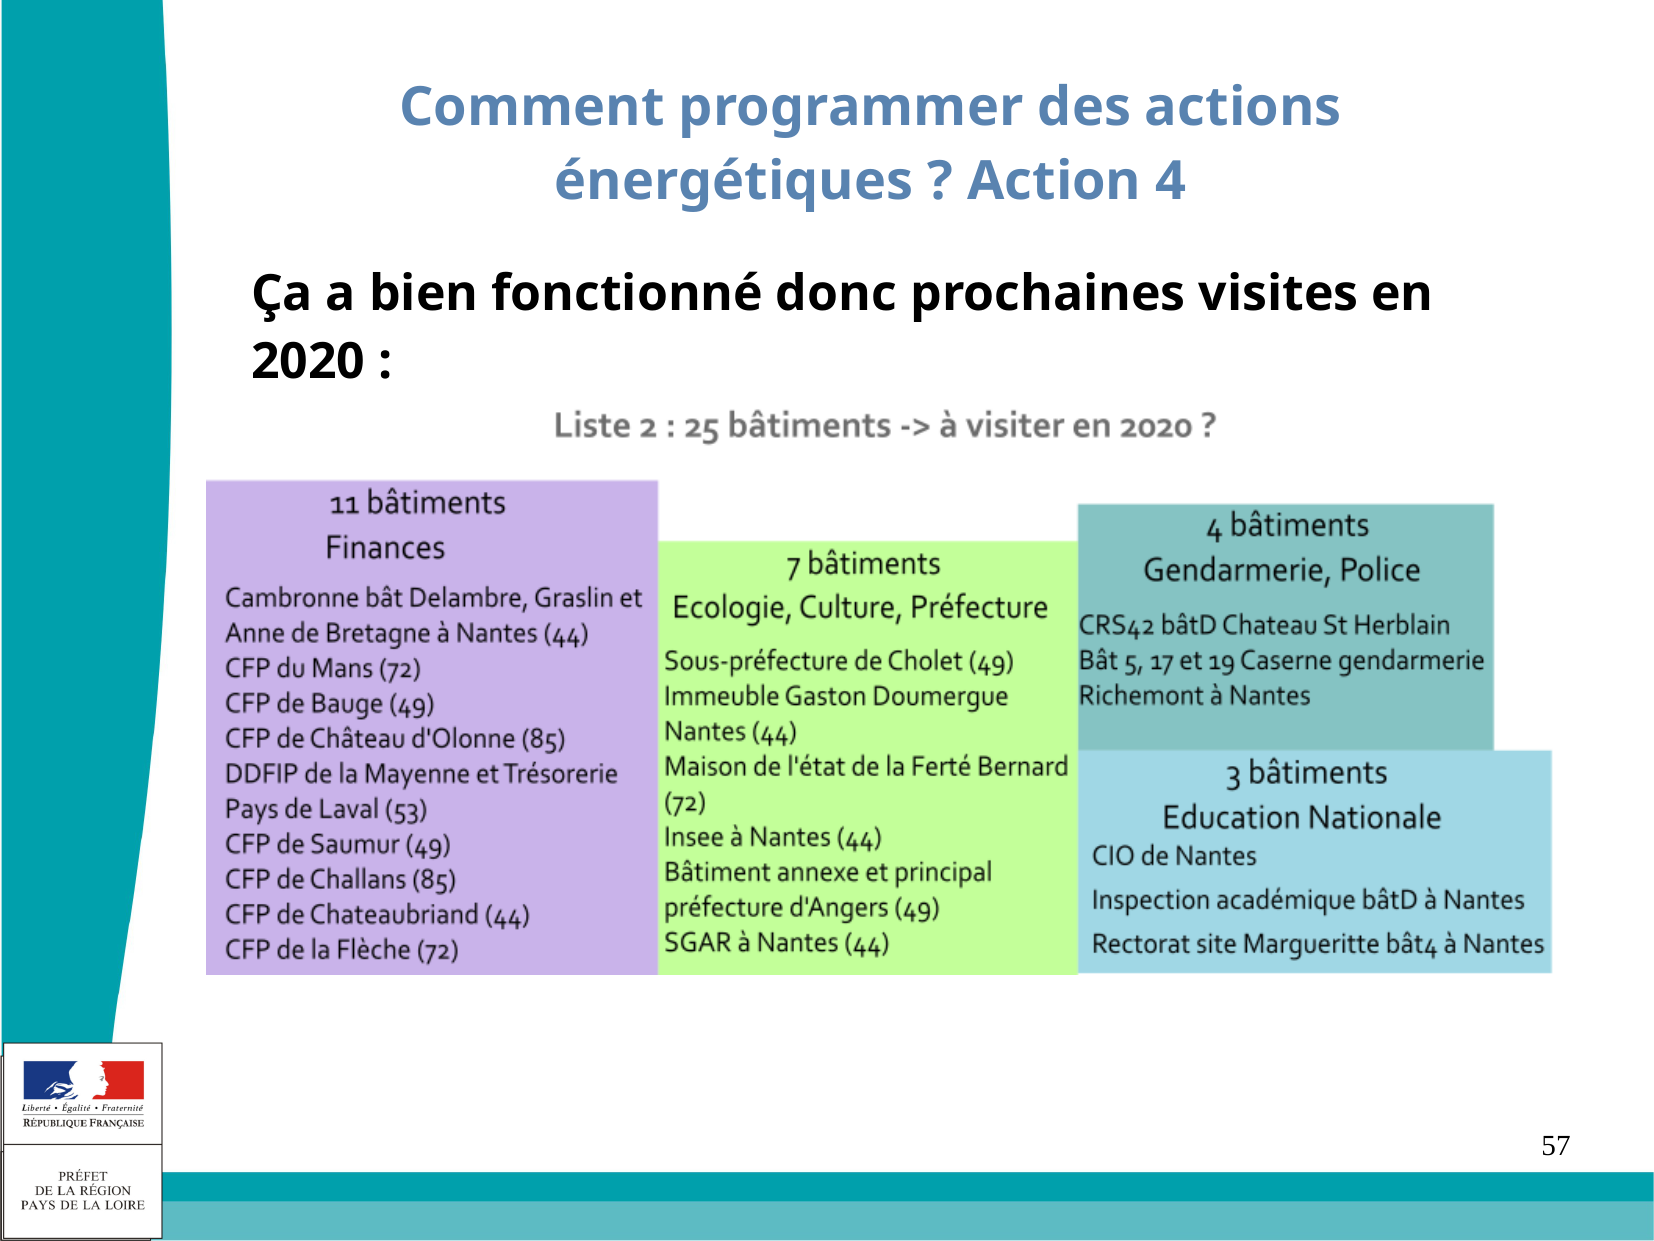

Comment programmer des actions énergétiques ? Action 4
Ça a bien fonctionné donc prochaines visites en 2020 :
57